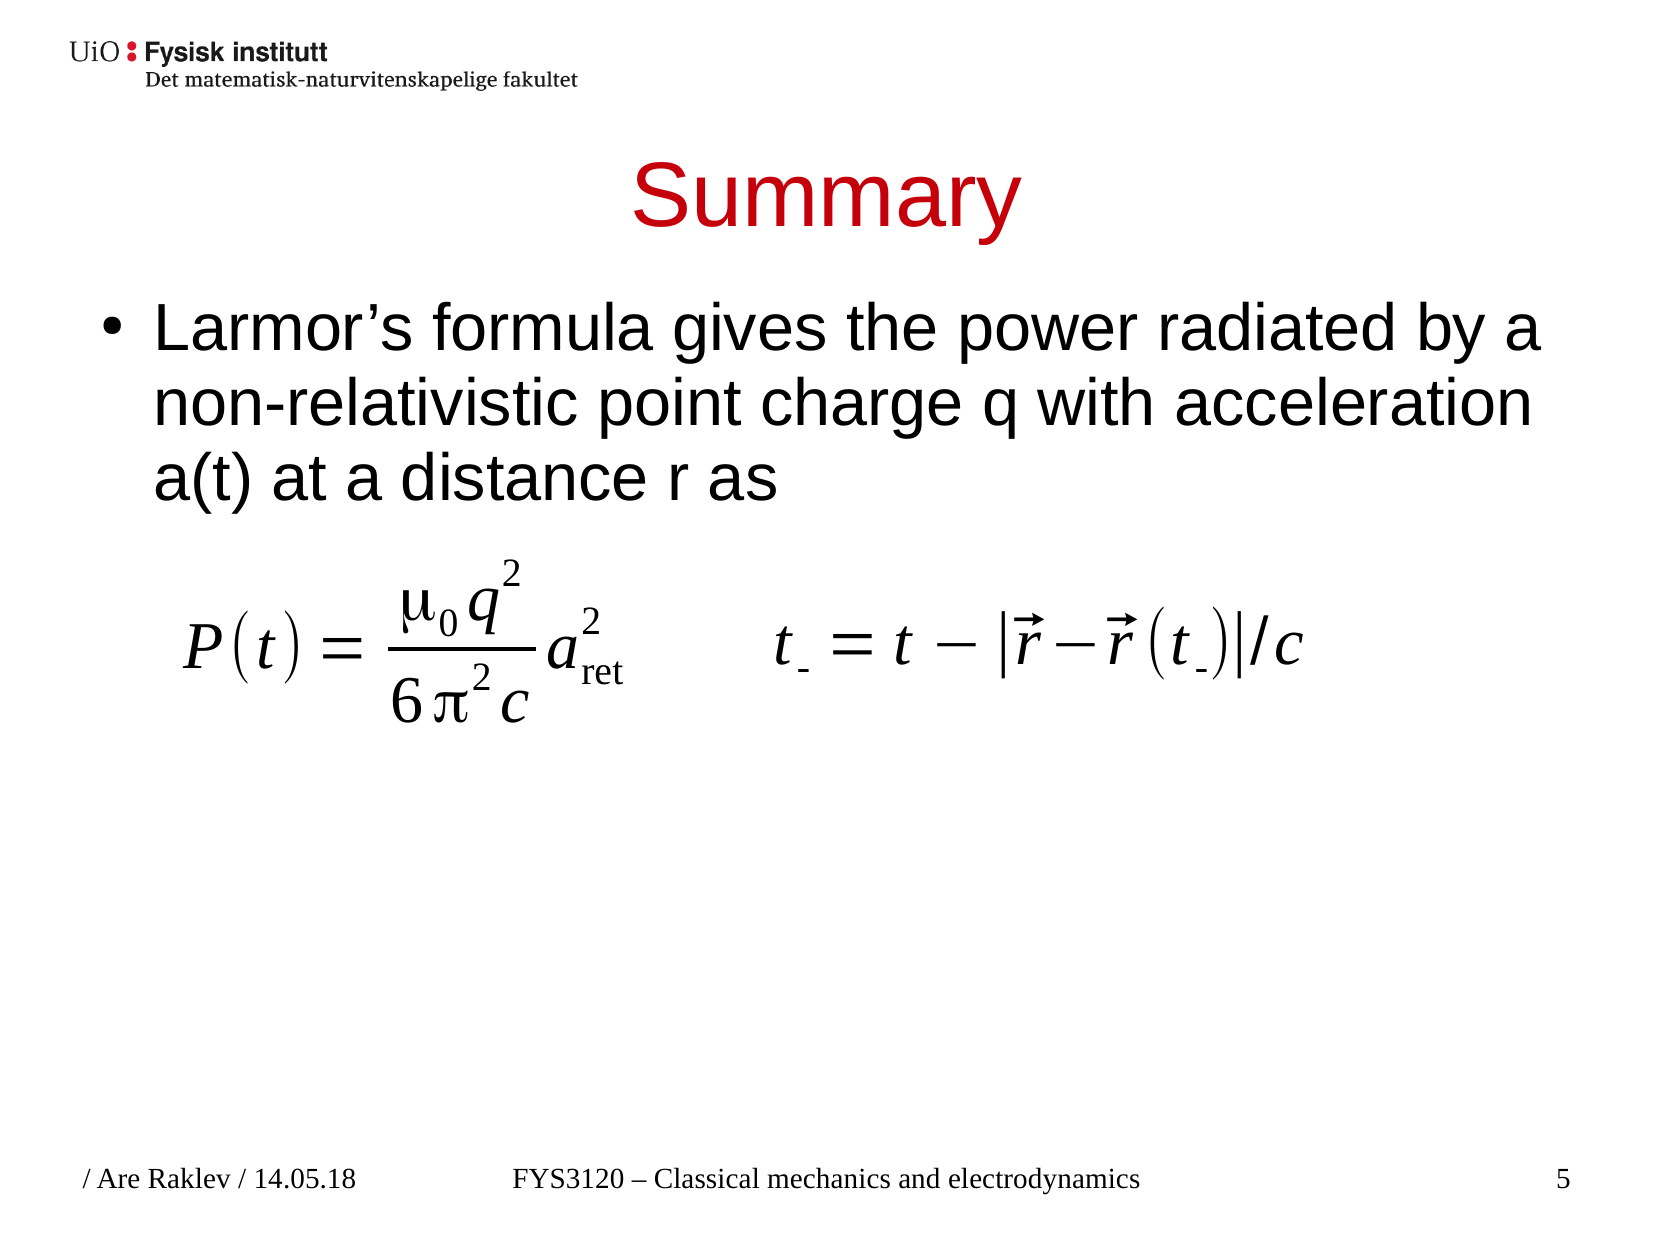

# Summary
Larmor’s formula gives the power radiated by a non-relativistic point charge q with acceleration a(t) at a distance r as
/ Are Raklev / 14.05.18
FYS3120 – Classical mechanics and electrodynamics
5